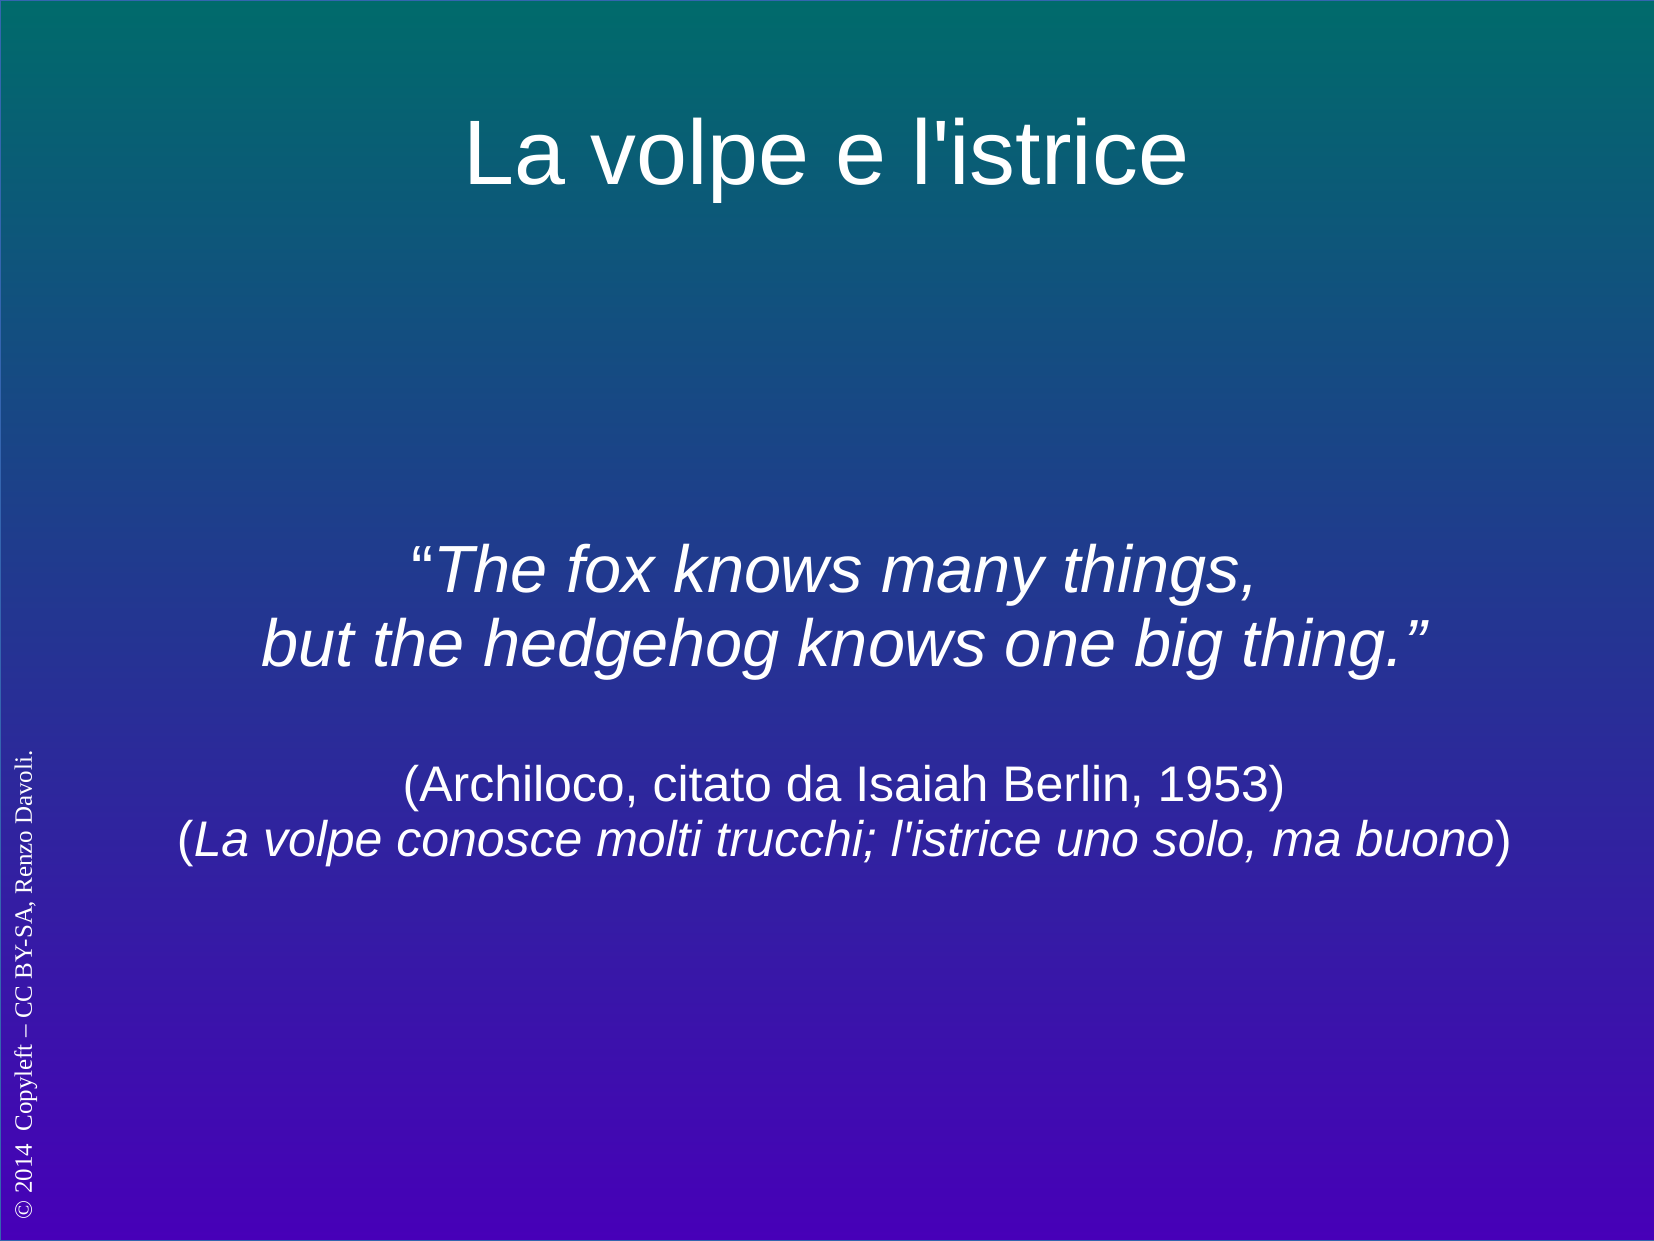

# La volpe e l'istrice
“The fox knows many things,
but the hedgehog knows one big thing.”
(Archiloco, citato da Isaiah Berlin, 1953)
(La volpe conosce molti trucchi; l'istrice uno solo, ma buono)